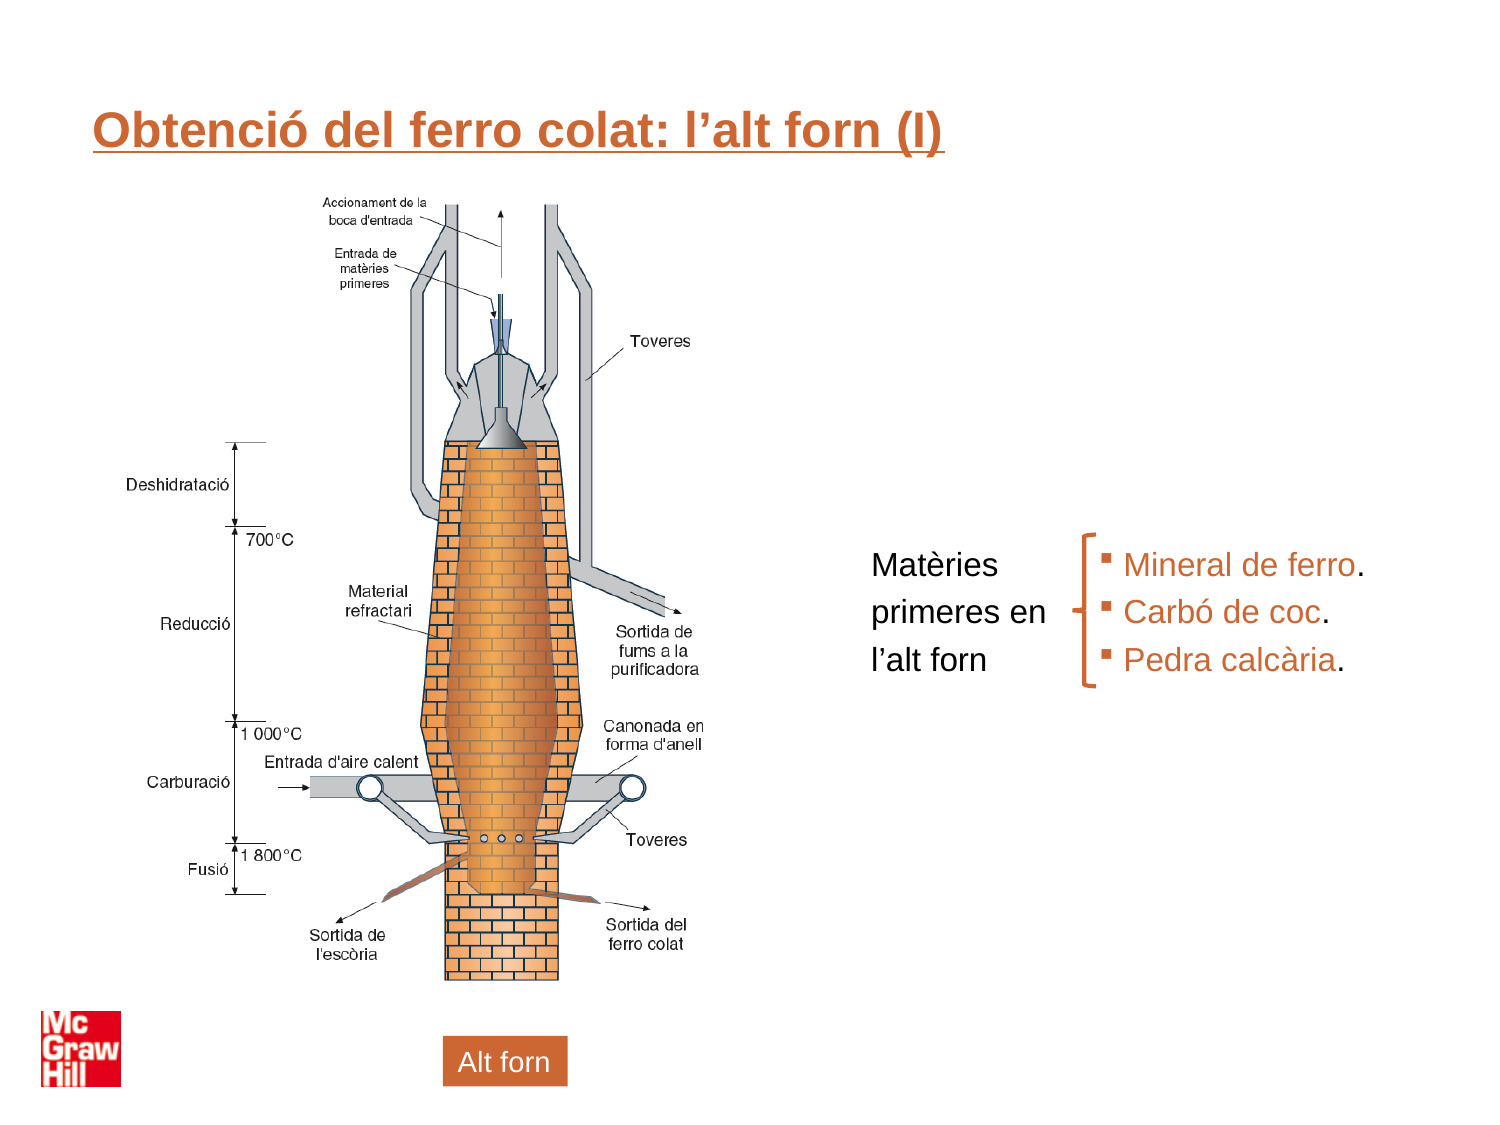

Obtenció del ferro colat: l’alt forn (I)
Matèries primeres en l’alt forn
 Mineral de ferro.
 Carbó de coc.
 Pedra calcària.
Alt forn